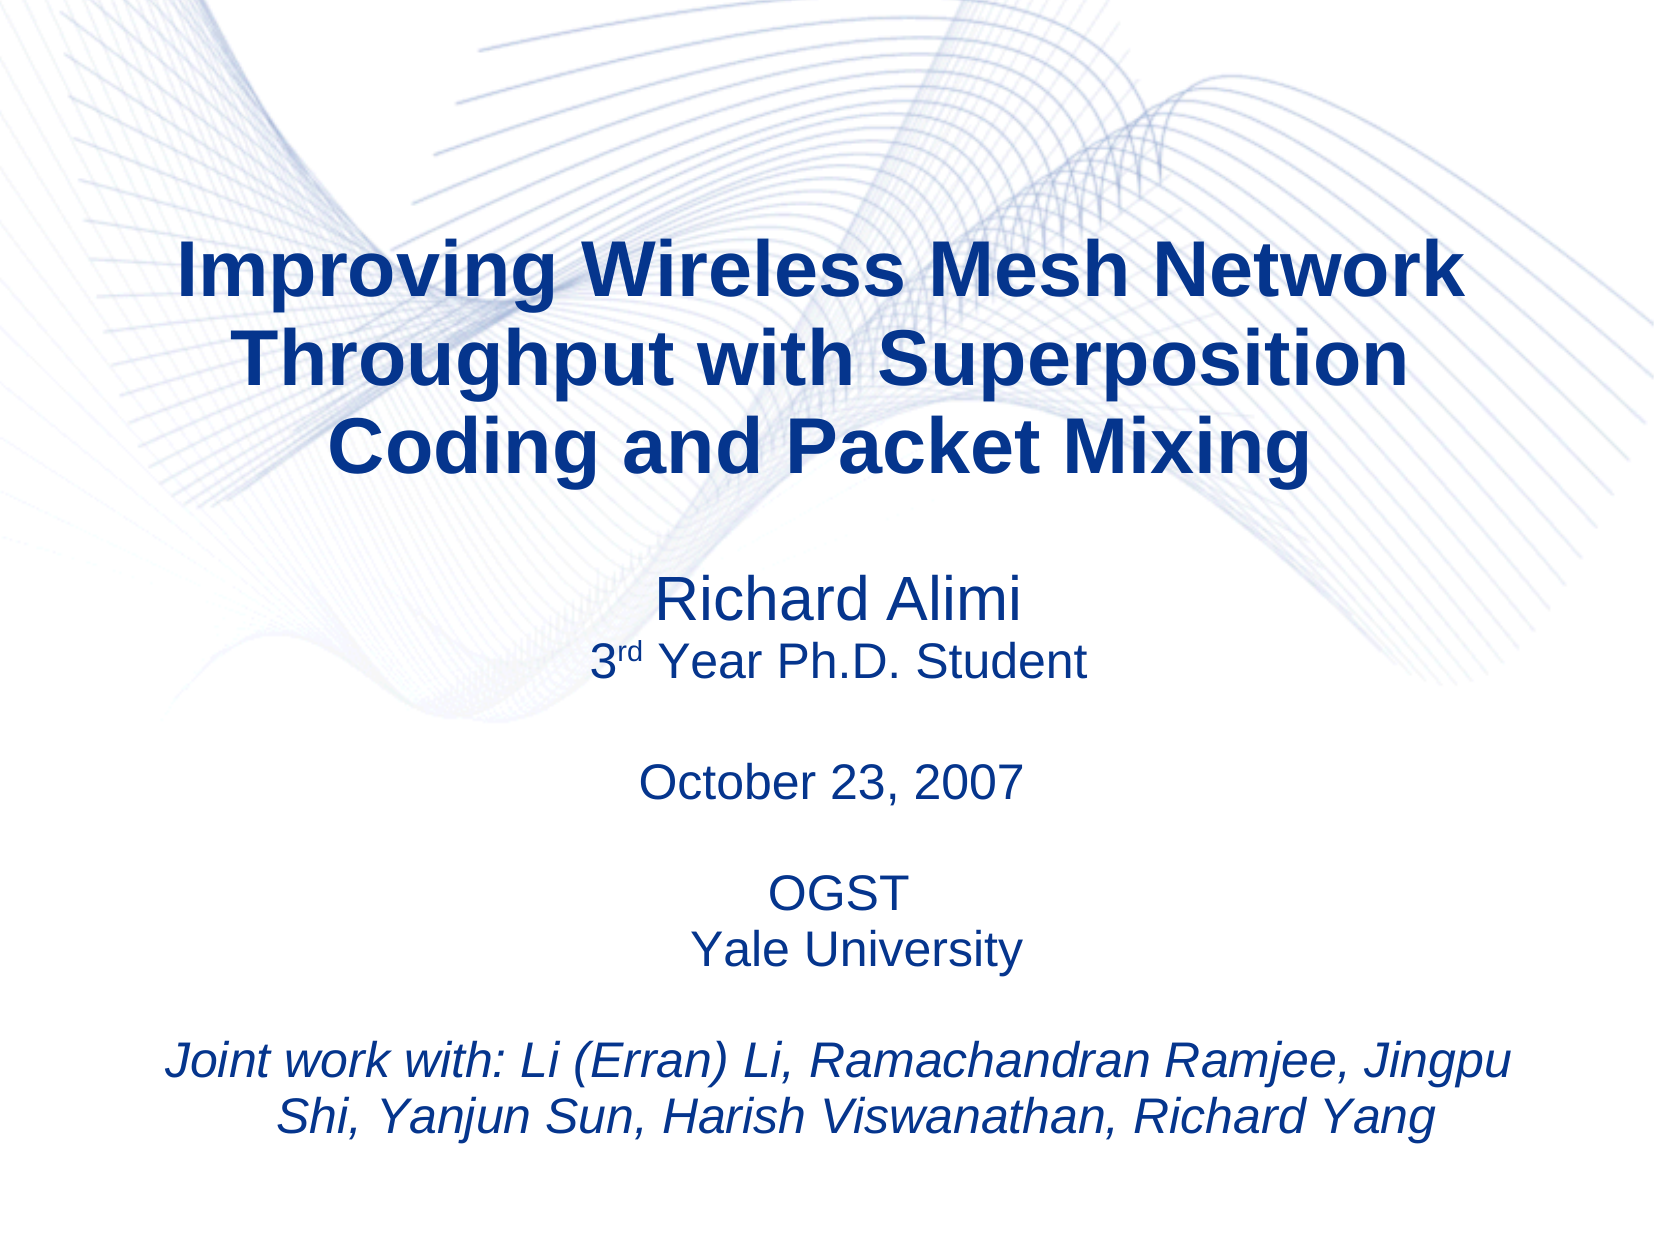

# Improving Wireless Mesh Network Throughput with Superposition Coding and Packet Mixing
Richard Alimi
3rd Year Ph.D. Student
October 23, 2007
OGST
Yale University
Joint work with: Li (Erran) Li, Ramachandran Ramjee, Jingpu Shi, Yanjun Sun, Harish Viswanathan, Richard Yang